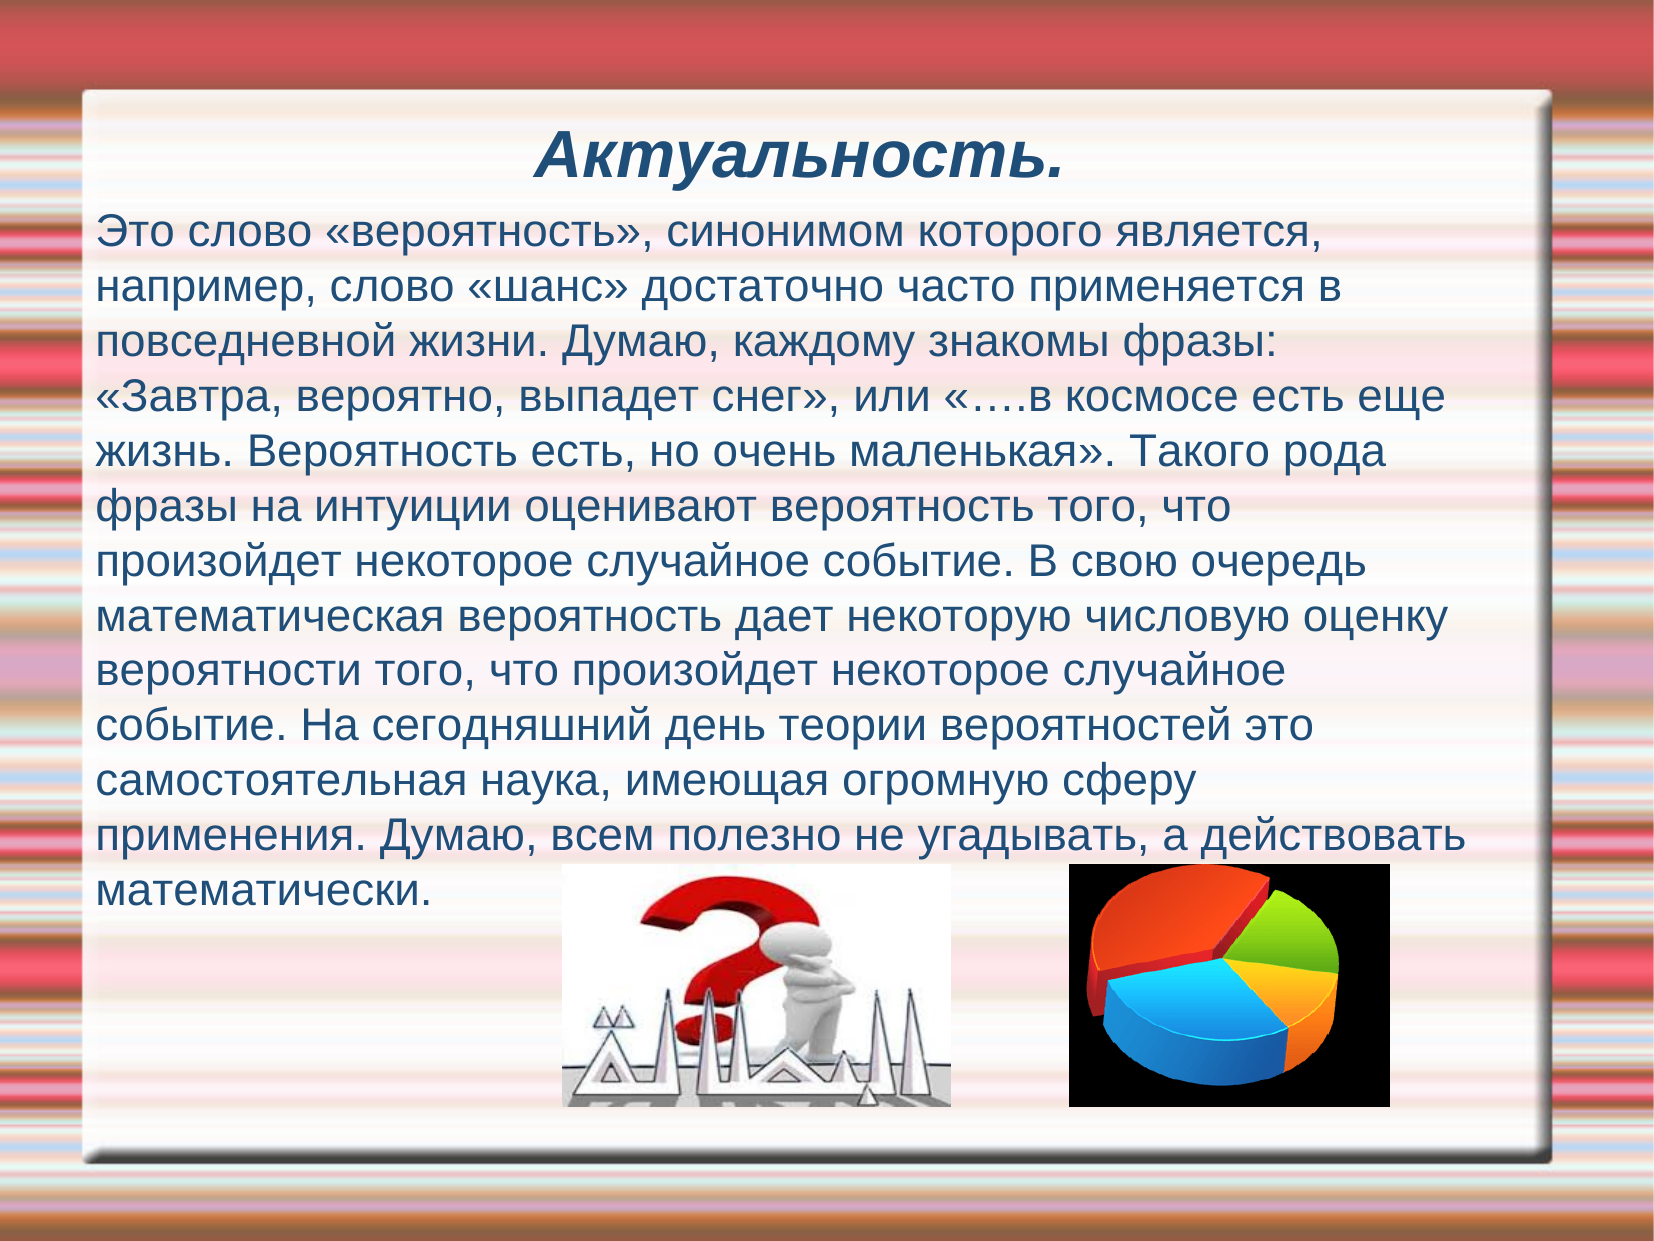

# Актуальность.
Это слово «вероятность», синонимом которого является, например, слово «шанс» достаточно часто применяется в повседневной жизни. Думаю, каждому знакомы фразы: «Завтра, вероятно, выпадет снег», или «….в космосе есть еще жизнь. Вероятность есть, но очень маленькая». Такого рода фразы на интуиции оценивают вероятность того, что произойдет некоторое случайное событие. В свою очередь математическая вероятность дает некоторую числовую оценку вероятности того, что произойдет некоторое случайное событие. На сегодняшний день теории вероятностей это самостоятельная наука, имеющая огромную сферу применения. Думаю, всем полезно не угадывать, а действовать математически.